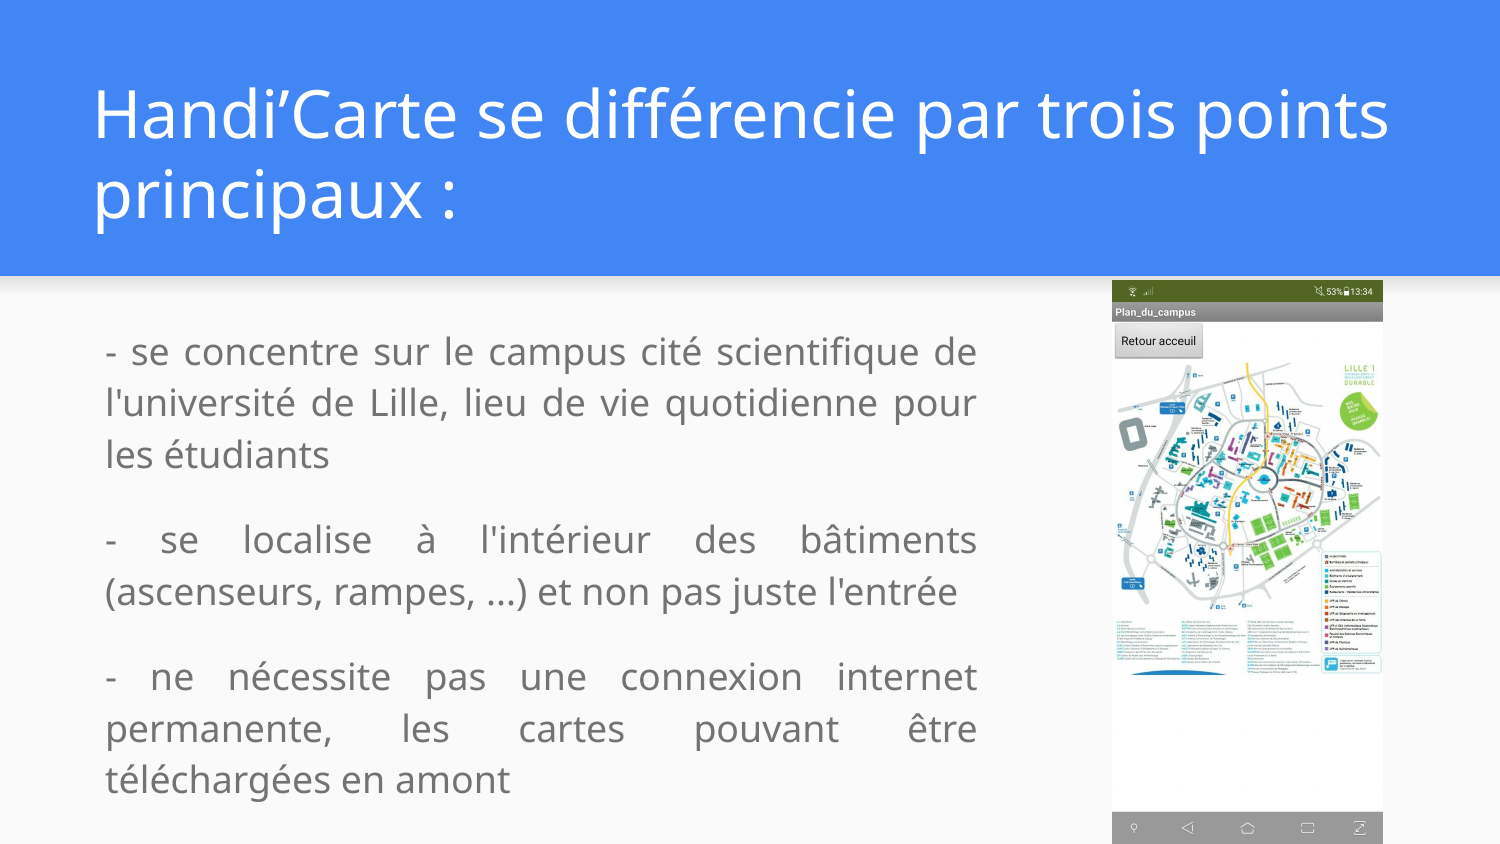

# Handi’Carte se différencie par trois points principaux :
- se concentre sur le campus cité scientifique de l'université de Lille, lieu de vie quotidienne pour les étudiants
- se localise à l'intérieur des bâtiments (ascenseurs, rampes, ...) et non pas juste l'entrée
- ne nécessite pas une connexion internet permanente, les cartes pouvant être téléchargées en amont